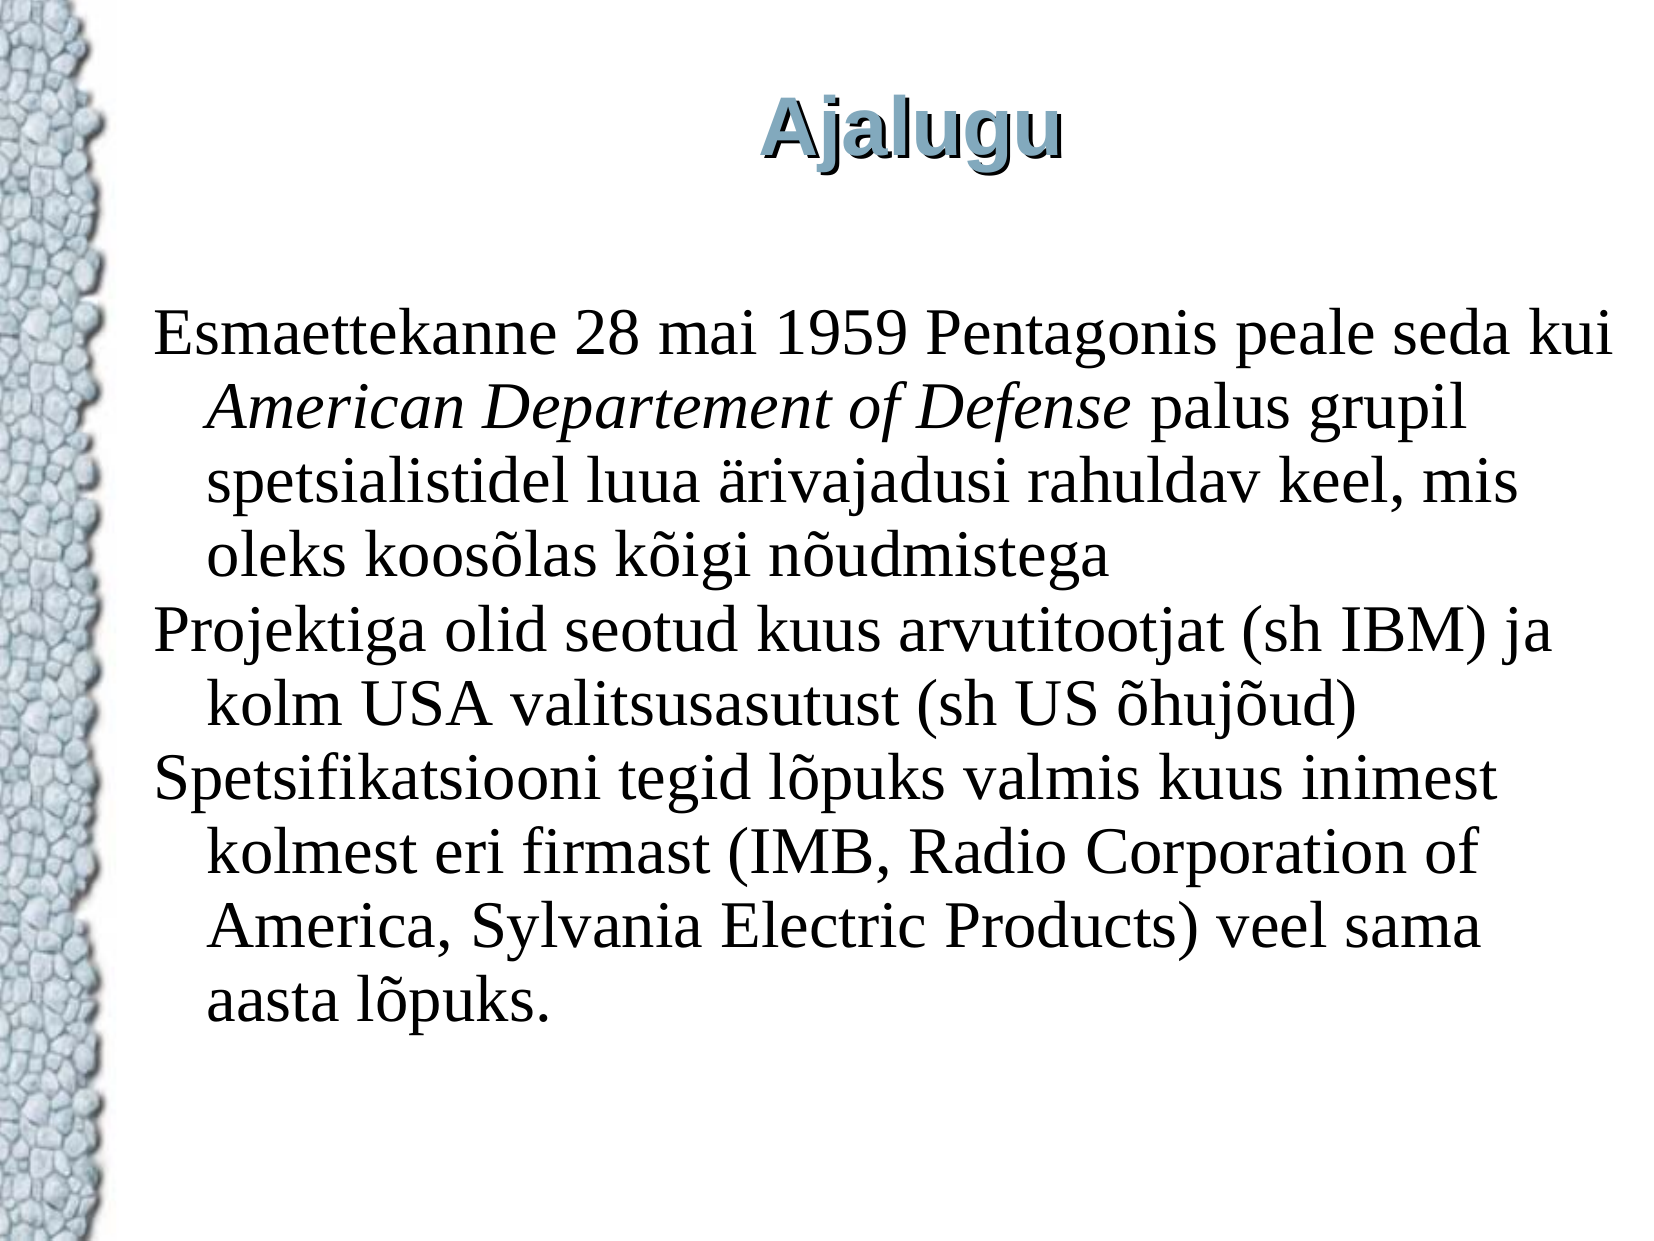

# Ajalugu
Esmaettekanne 28 mai 1959 Pentagonis peale seda kui American Departement of Defense palus grupil spetsialistidel luua ärivajadusi rahuldav keel, mis oleks koosõlas kõigi nõudmistega
Projektiga olid seotud kuus arvutitootjat (sh IBM) ja kolm USA valitsusasutust (sh US õhujõud)
Spetsifikatsiooni tegid lõpuks valmis kuus inimest kolmest eri firmast (IMB, Radio Corporation of America, Sylvania Electric Products) veel sama aasta lõpuks.